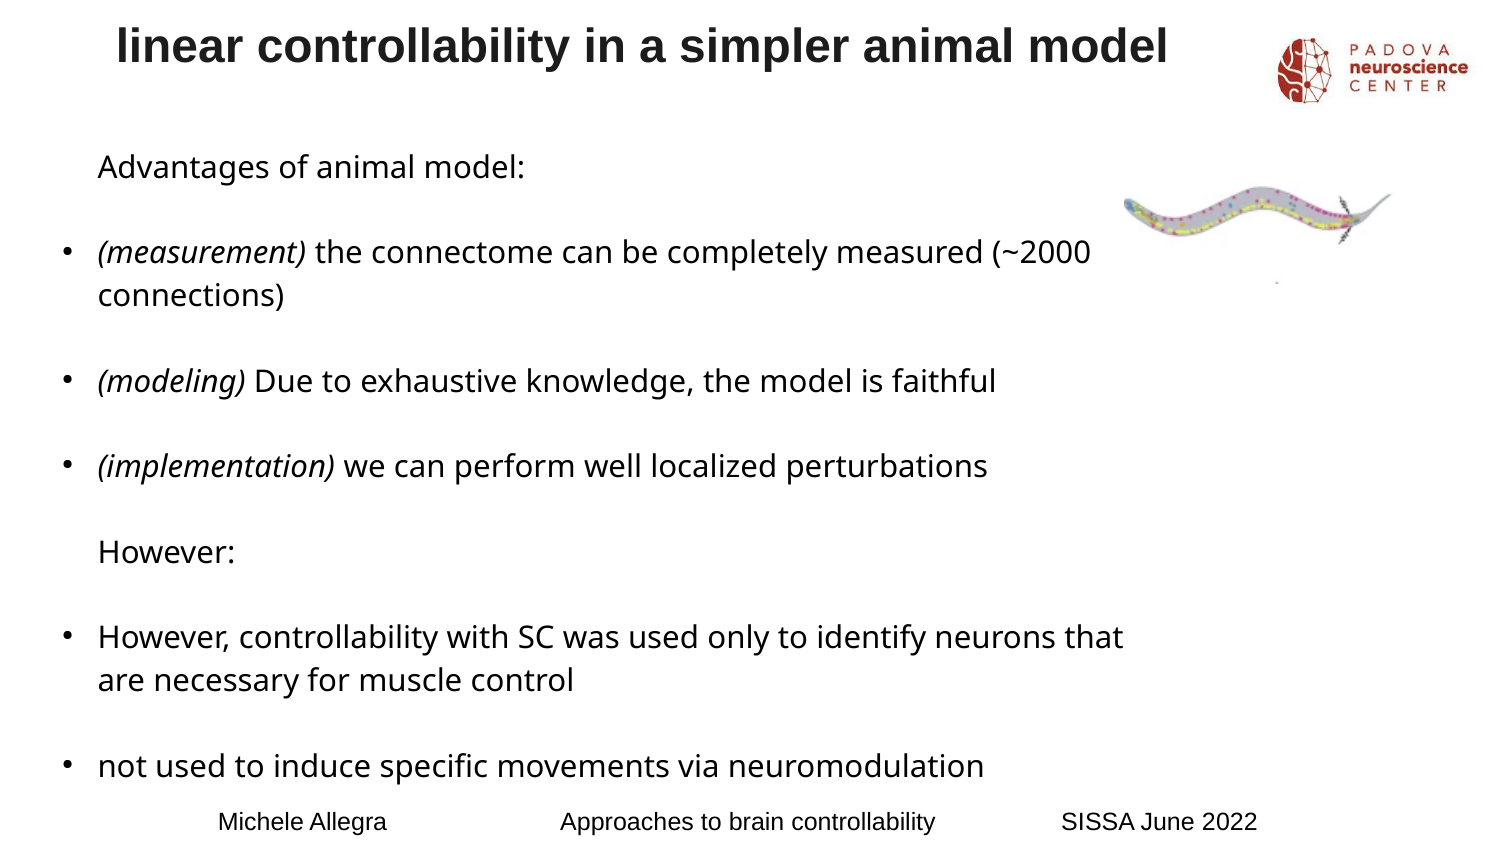

linear controllability in a simpler animal model
Advantages of animal model:
(measurement) the connectome can be completely measured (~2000 connections)
(modeling) Due to exhaustive knowledge, the model is faithful
(implementation) we can perform well localized perturbations
However:
However, controllability with SC was used only to identify neurons that are necessary for muscle control
not used to induce specific movements via neuromodulation
Michele Allegra Approaches to brain controllability SISSA June 2022